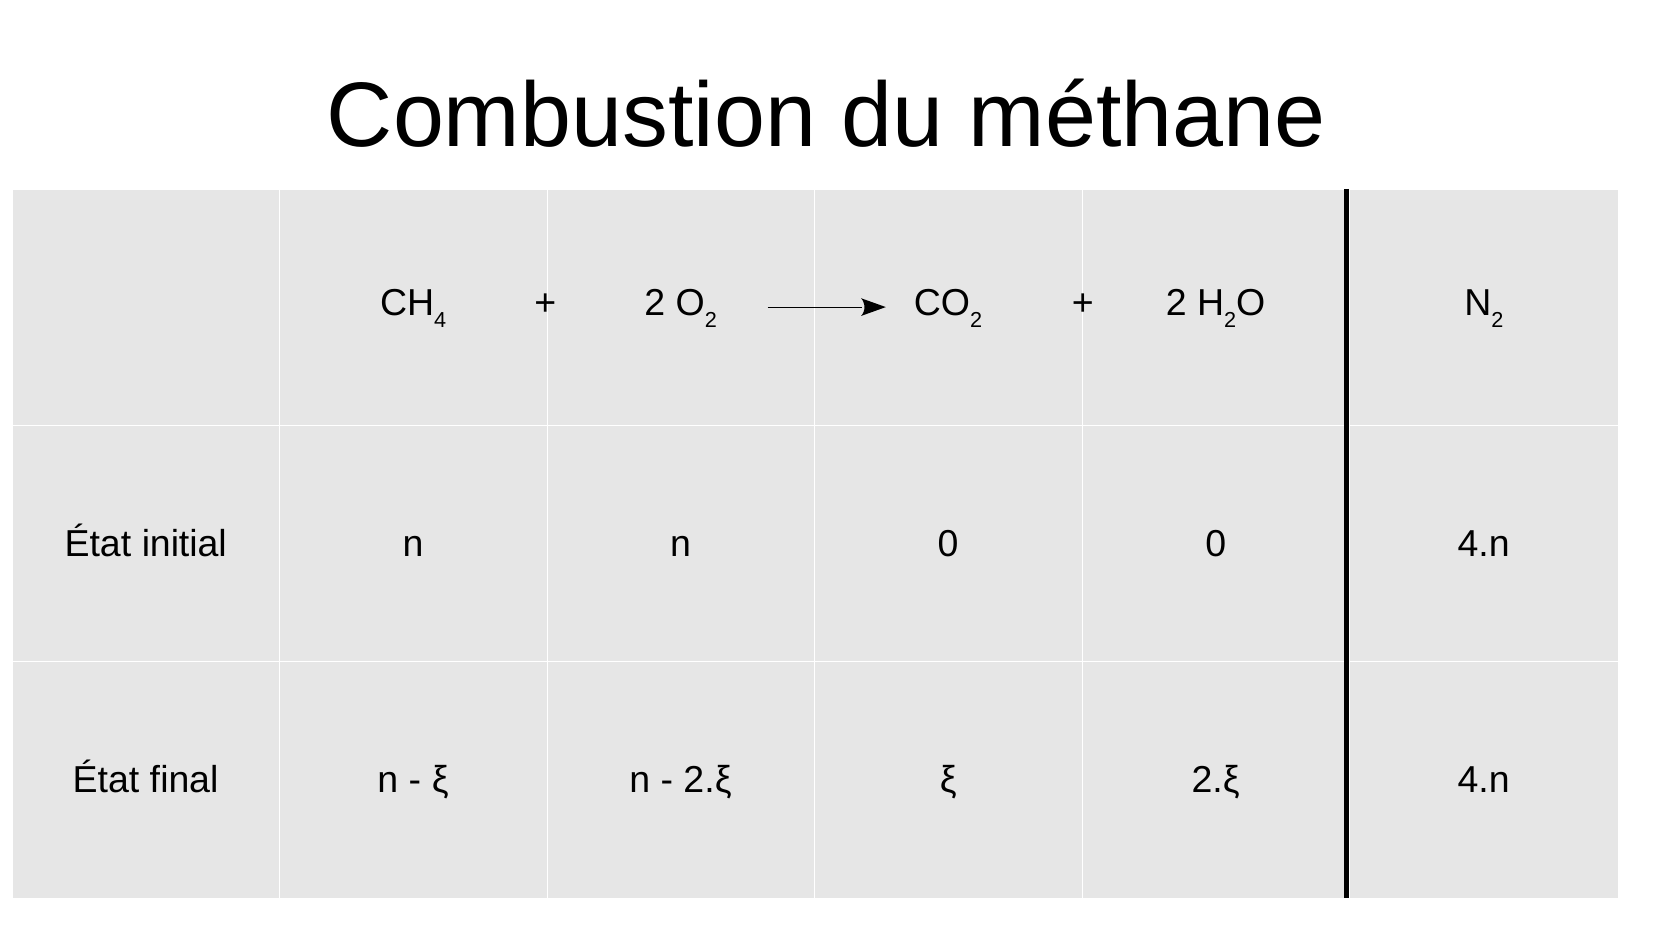

# Combustion du méthane
| | CH4 | 2 O2 | CO2 | 2 H2O | N2 |
| --- | --- | --- | --- | --- | --- |
| État initial | n | n | 0 | 0 | 4.n |
| État final | n - ξ | n - 2.ξ | ξ | 2.ξ | 4.n |
+
+